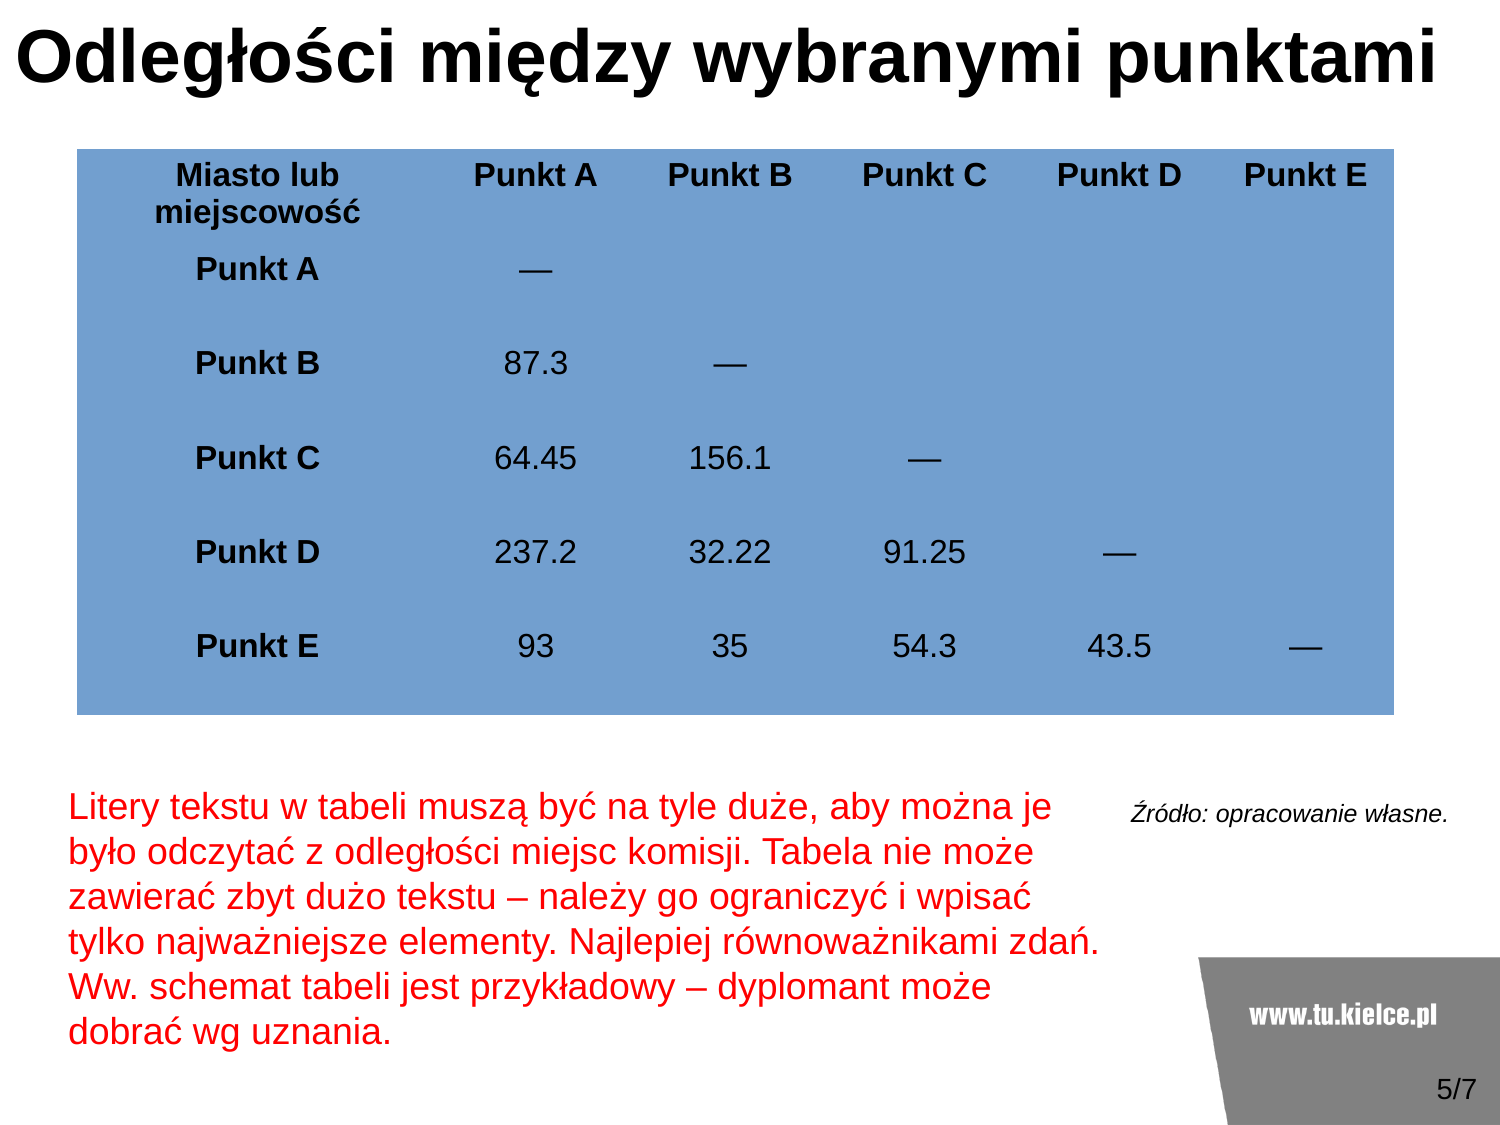

Odległości między wybranymi punktami
| Miasto lub miejscowość | Punkt A | Punkt B | Punkt C | Punkt D | Punkt E |
| --- | --- | --- | --- | --- | --- |
| Punkt A | — | | | | |
| Punkt B | 87.3 | — | | | |
| Punkt C | 64.45 | 156.1 | — | | |
| Punkt D | 237.2 | 32.22 | 91.25 | — | |
| Punkt E | 93 | 35 | 54.3 | 43.5 | — |
Litery tekstu w tabeli muszą być na tyle duże, aby można je było odczytać z odległości miejsc komisji. Tabela nie może zawierać zbyt dużo tekstu – należy go ograniczyć i wpisać tylko najważniejsze elementy. Najlepiej równoważnikami zdań.
Ww. schemat tabeli jest przykładowy – dyplomant może dobrać wg uznania.
Źródło: opracowanie własne.